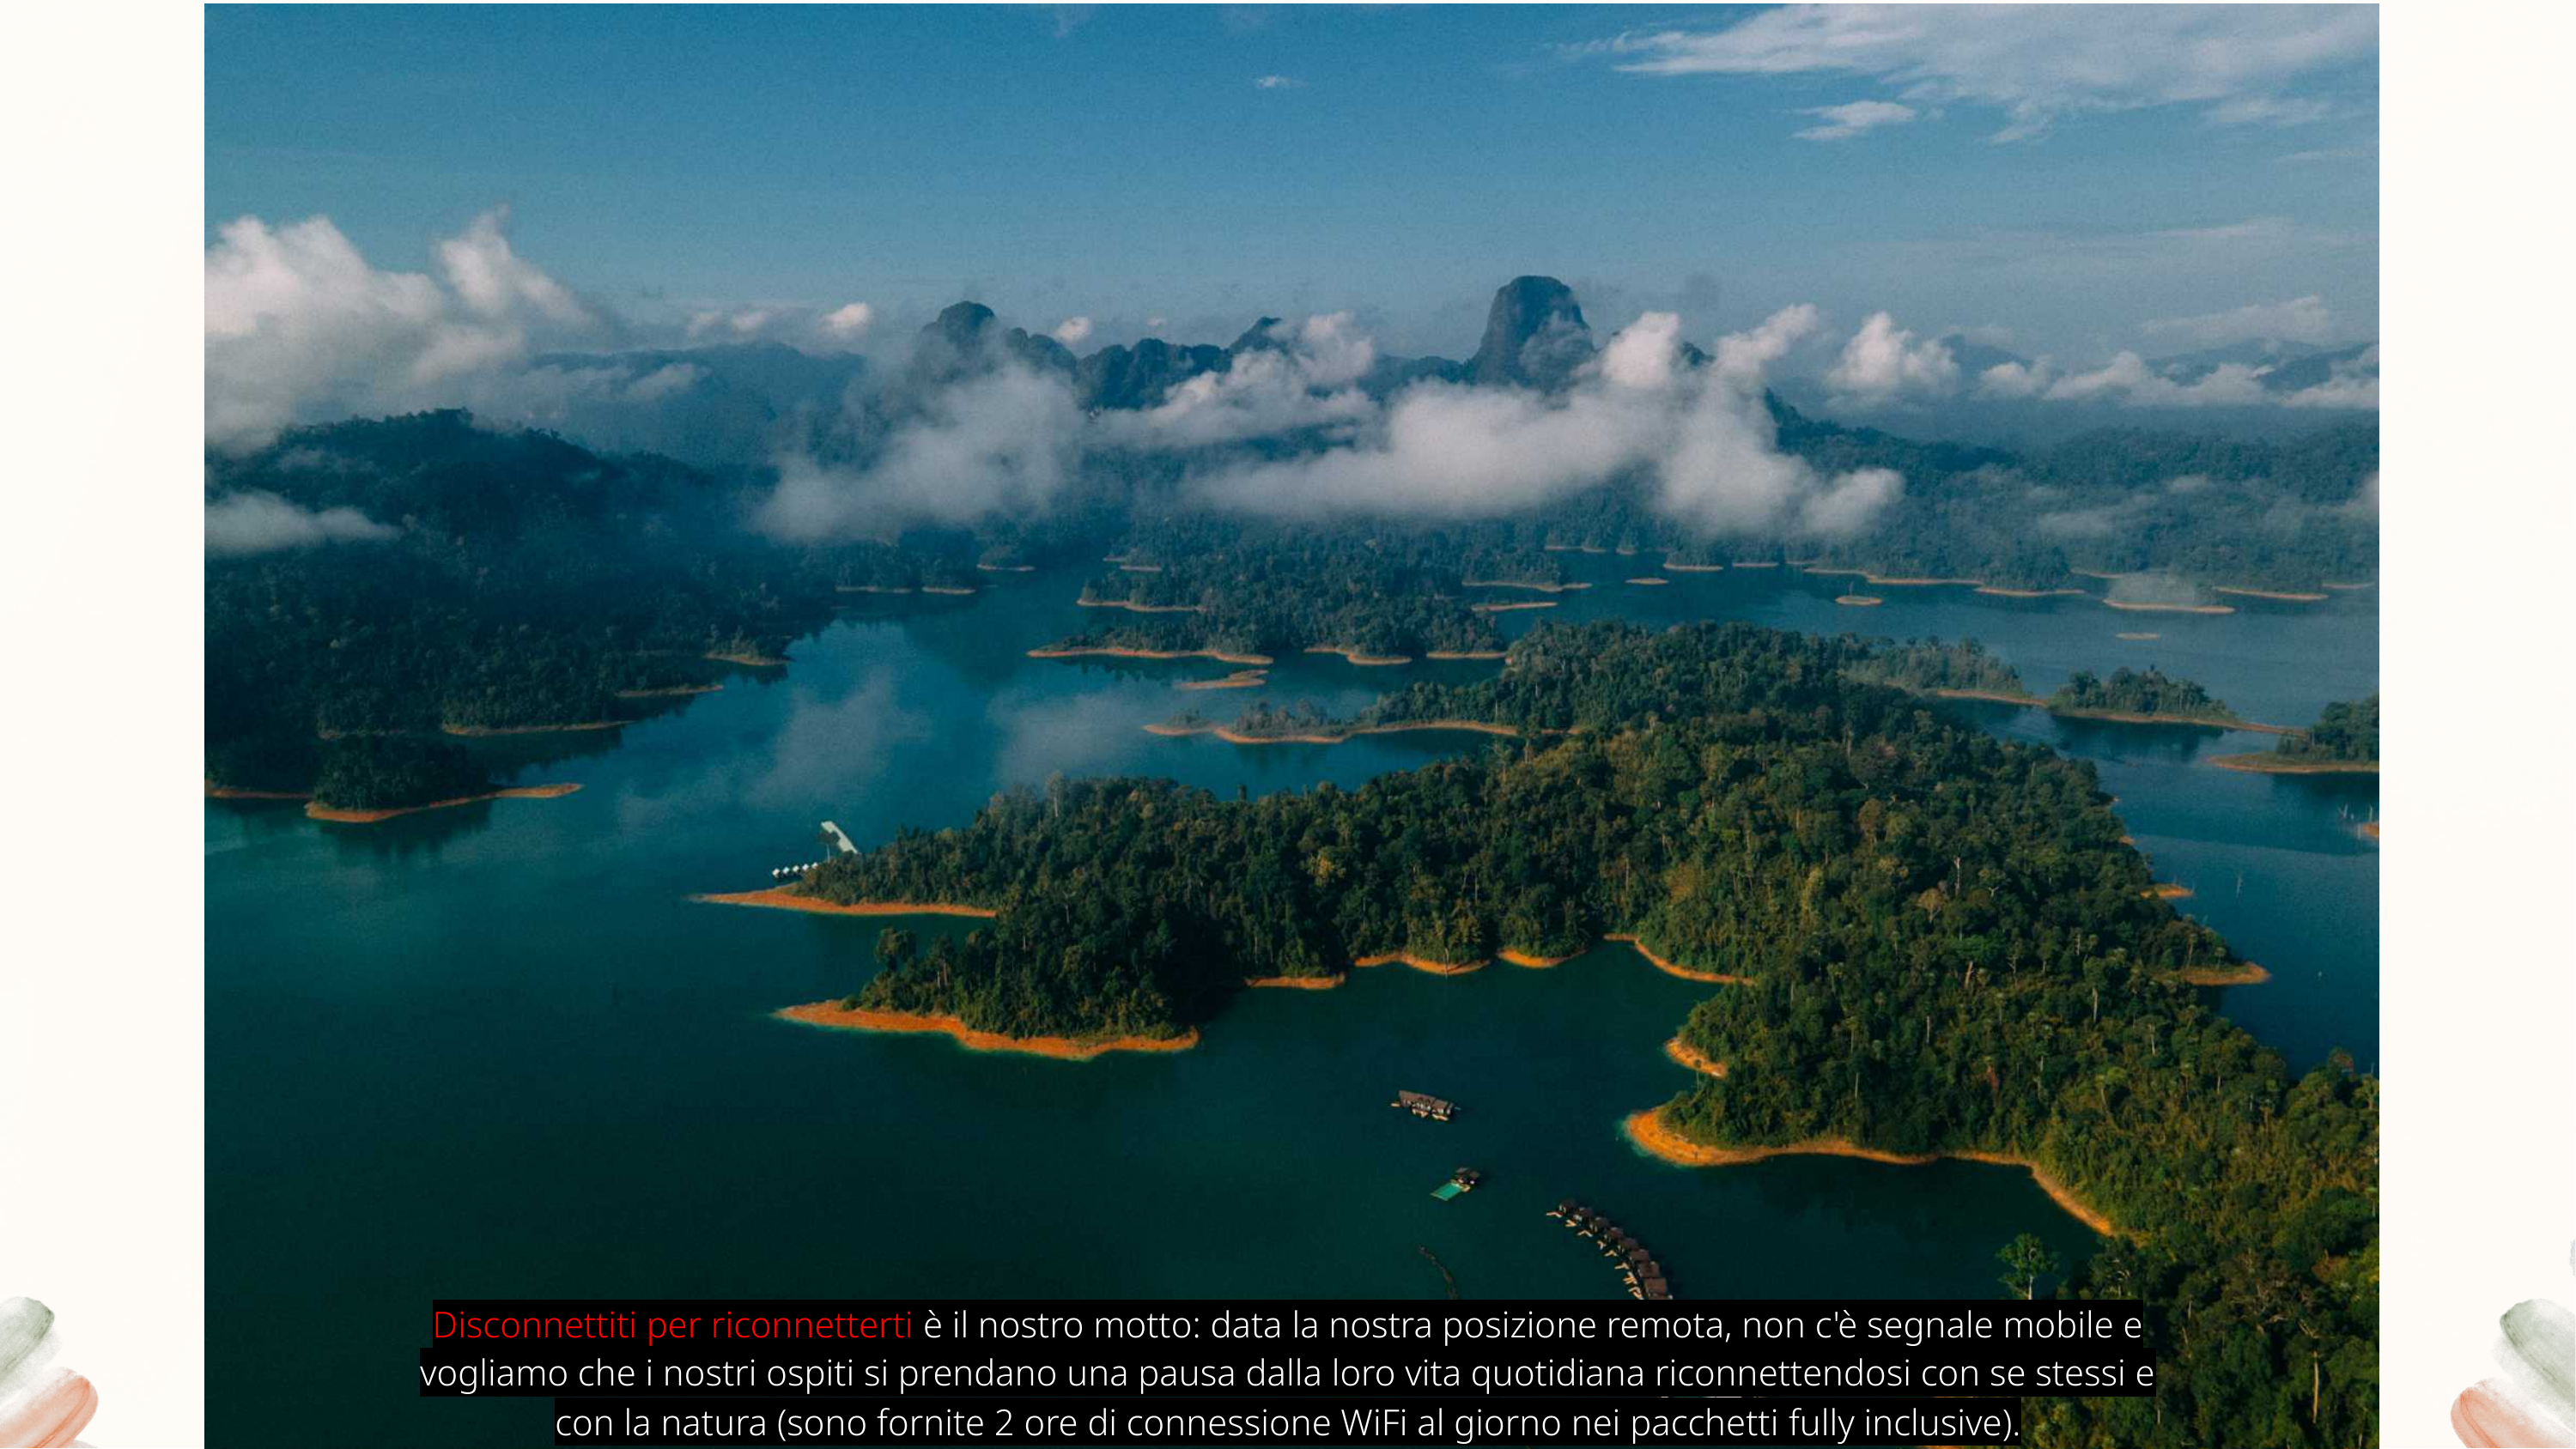

Disconnettiti per riconnetterti è il nostro motto: data la nostra posizione remota, non c'è segnale mobile e vogliamo che i nostri ospiti si prendano una pausa dalla loro vita quotidiana riconnettendosi con se stessi e con la natura (sono fornite 2 ore di connessione WiFi al giorno nei pacchetti fully inclusive).